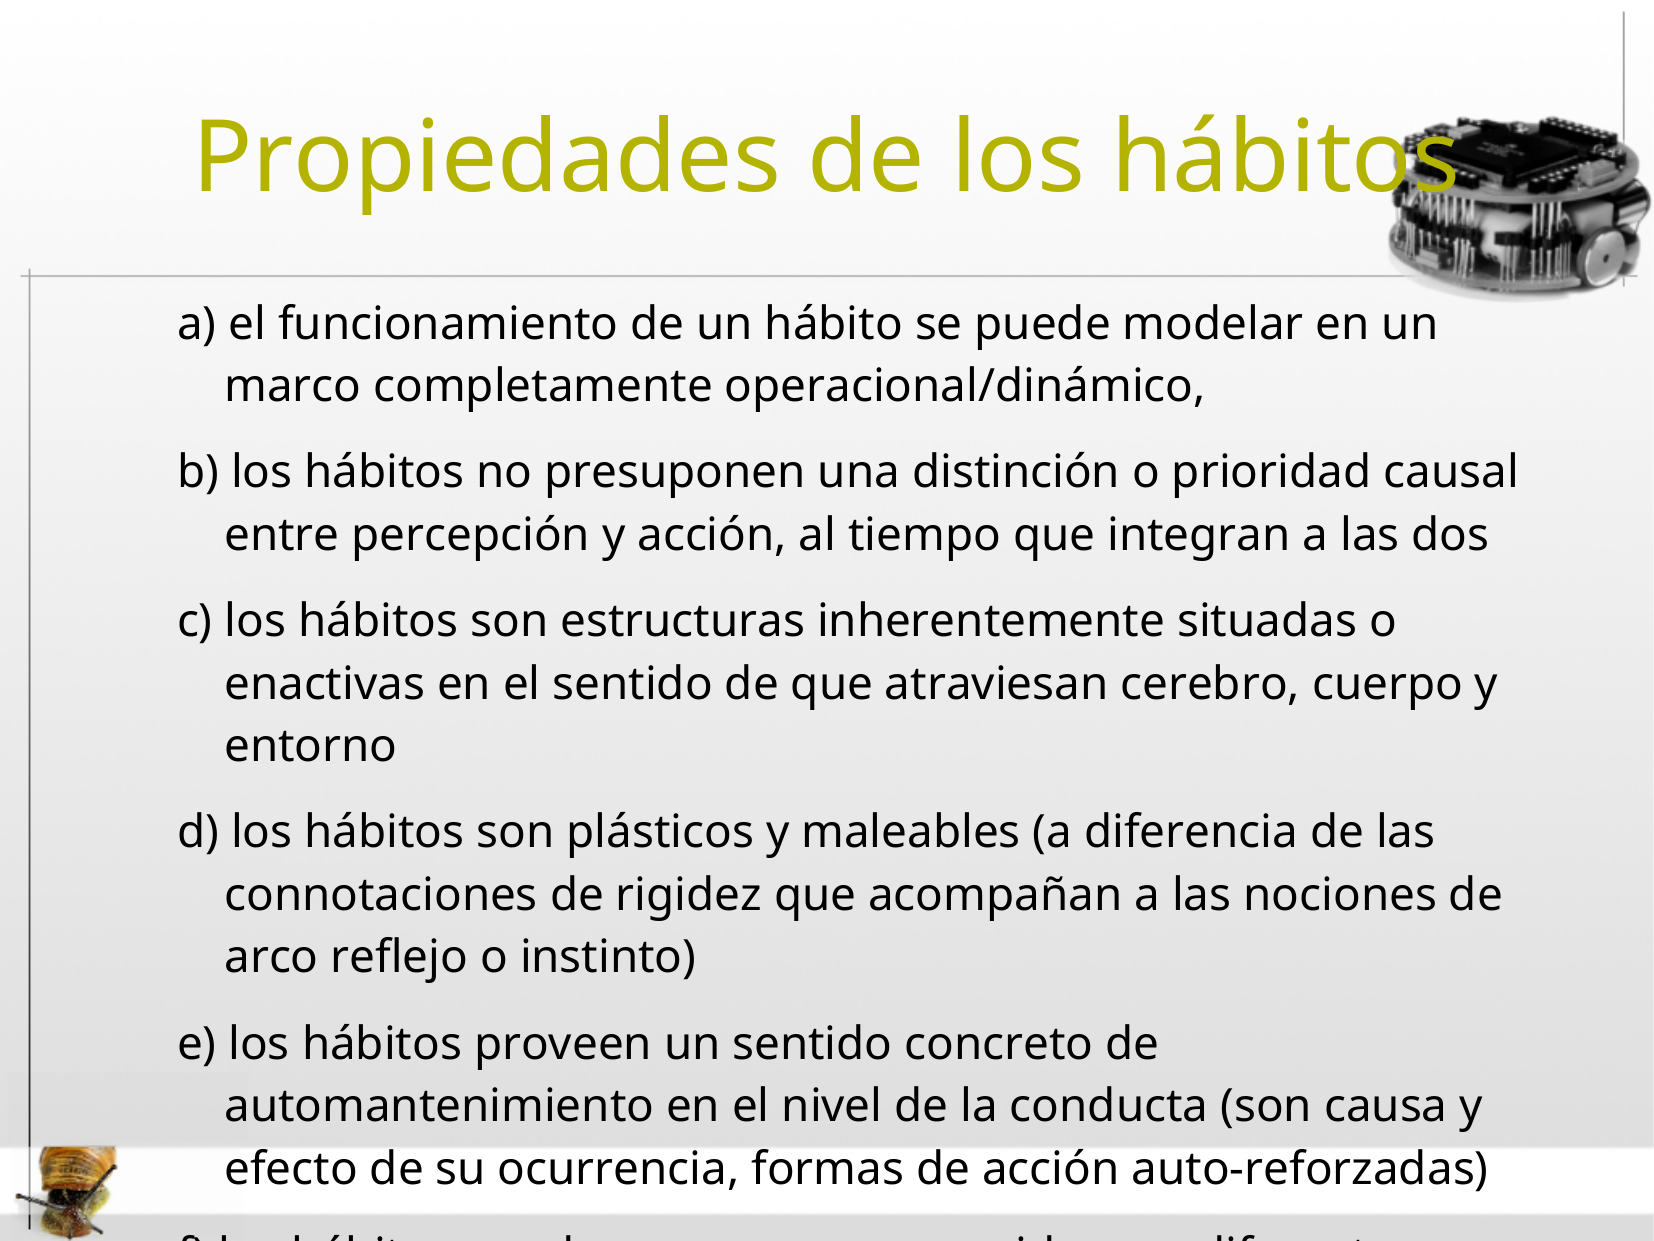

# Propiedades de los hábitos
a) el funcionamiento de un hábito se puede modelar en un marco completamente operacional/dinámico,
b) los hábitos no presuponen una distinción o prioridad causal entre percepción y acción, al tiempo que integran a las dos
c) los hábitos son estructuras inherentemente situadas o enactivas en el sentido de que atraviesan cerebro, cuerpo y entorno
d) los hábitos son plásticos y maleables (a diferencia de las connotaciones de rigidez que acompañan a las nociones de arco reflejo o instinto)
e) los hábitos proveen un sentido concreto de automantenimiento en el nivel de la conducta (son causa y efecto de su ocurrencia, formas de acción auto-reforzadas)
f) los hábitos pueden componerse o anidarse a diferentes escalas